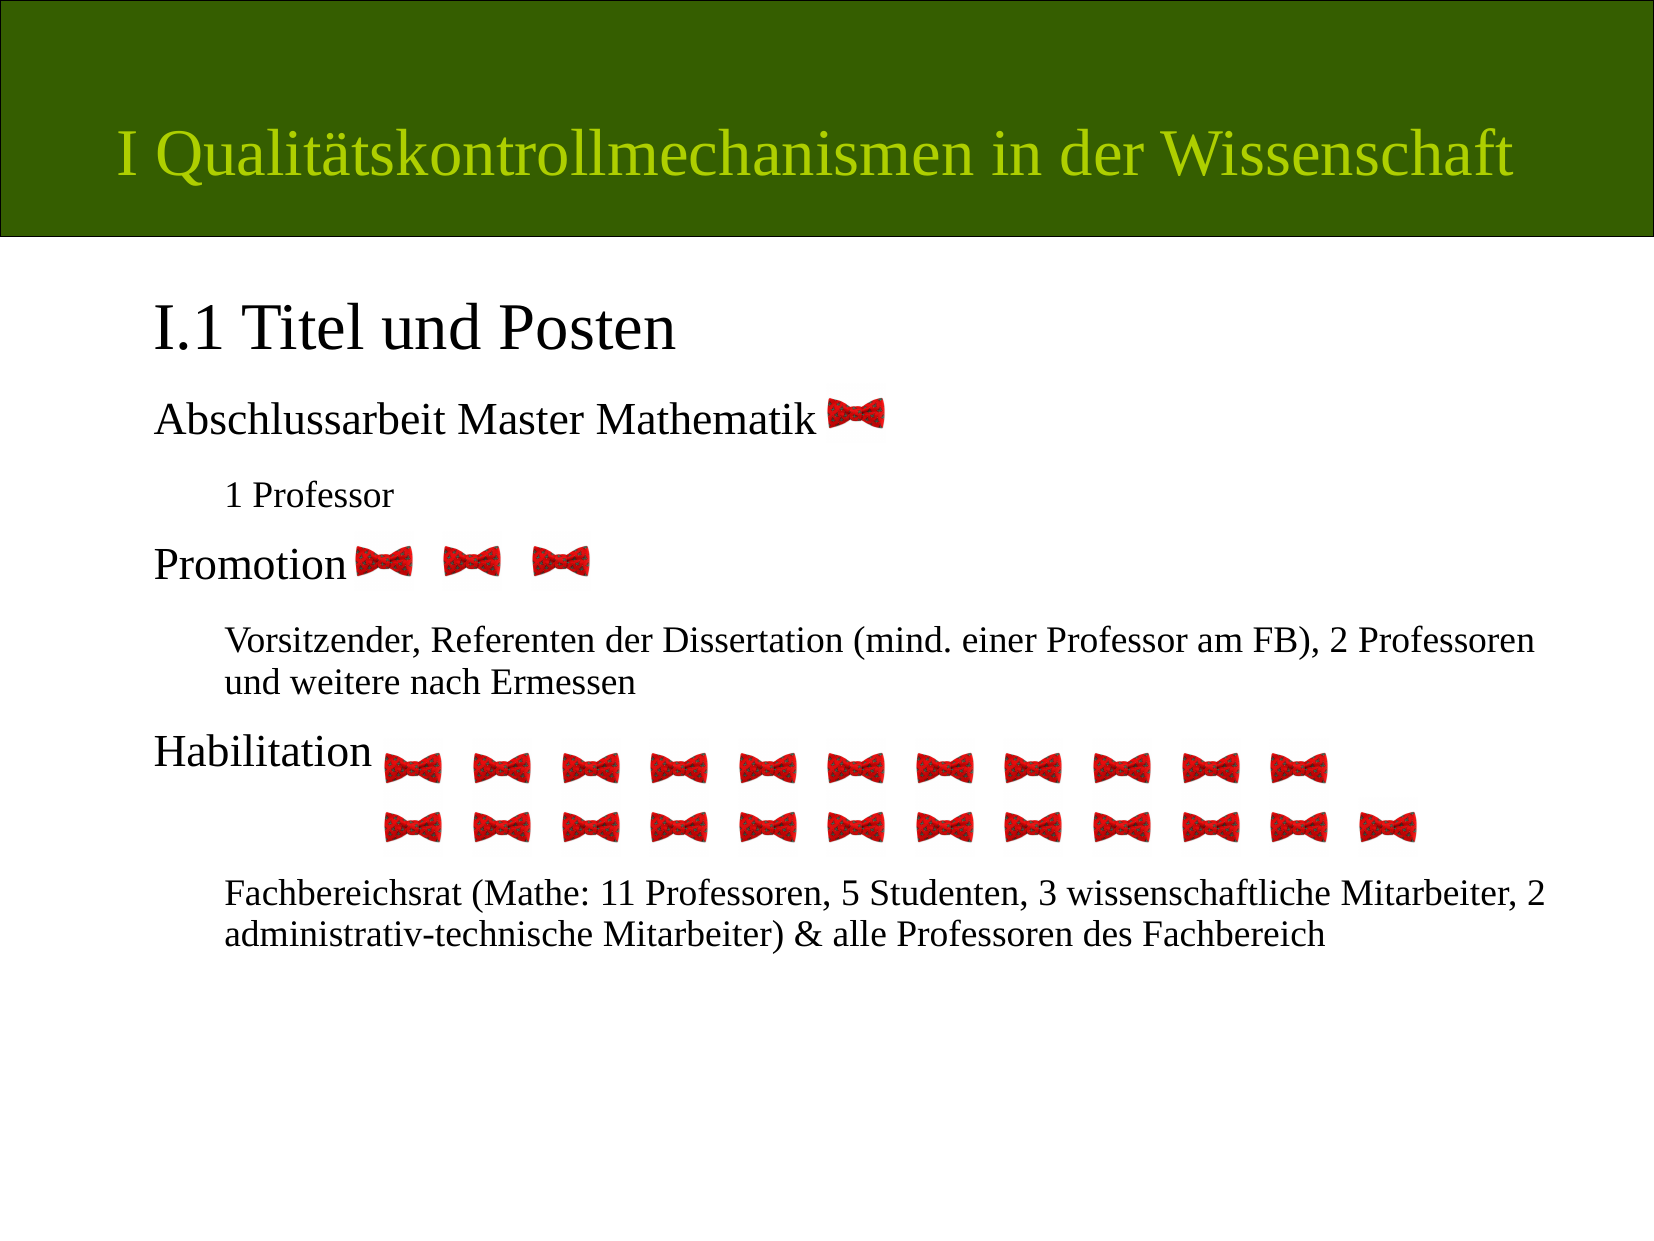

# I Qualitätskontrollmechanismen in der Wissenschaft
I.1 Titel und Posten
Abschlussarbeit Master Mathematik
1 Professor
Promotion
Vorsitzender, Referenten der Dissertation (mind. einer Professor am FB), 2 Professoren und weitere nach Ermessen
Habilitation
Fachbereichsrat (Mathe: 11 Professoren, 5 Studenten, 3 wissenschaftliche Mitarbeiter, 2 administrativ-technische Mitarbeiter) & alle Professoren des Fachbereich